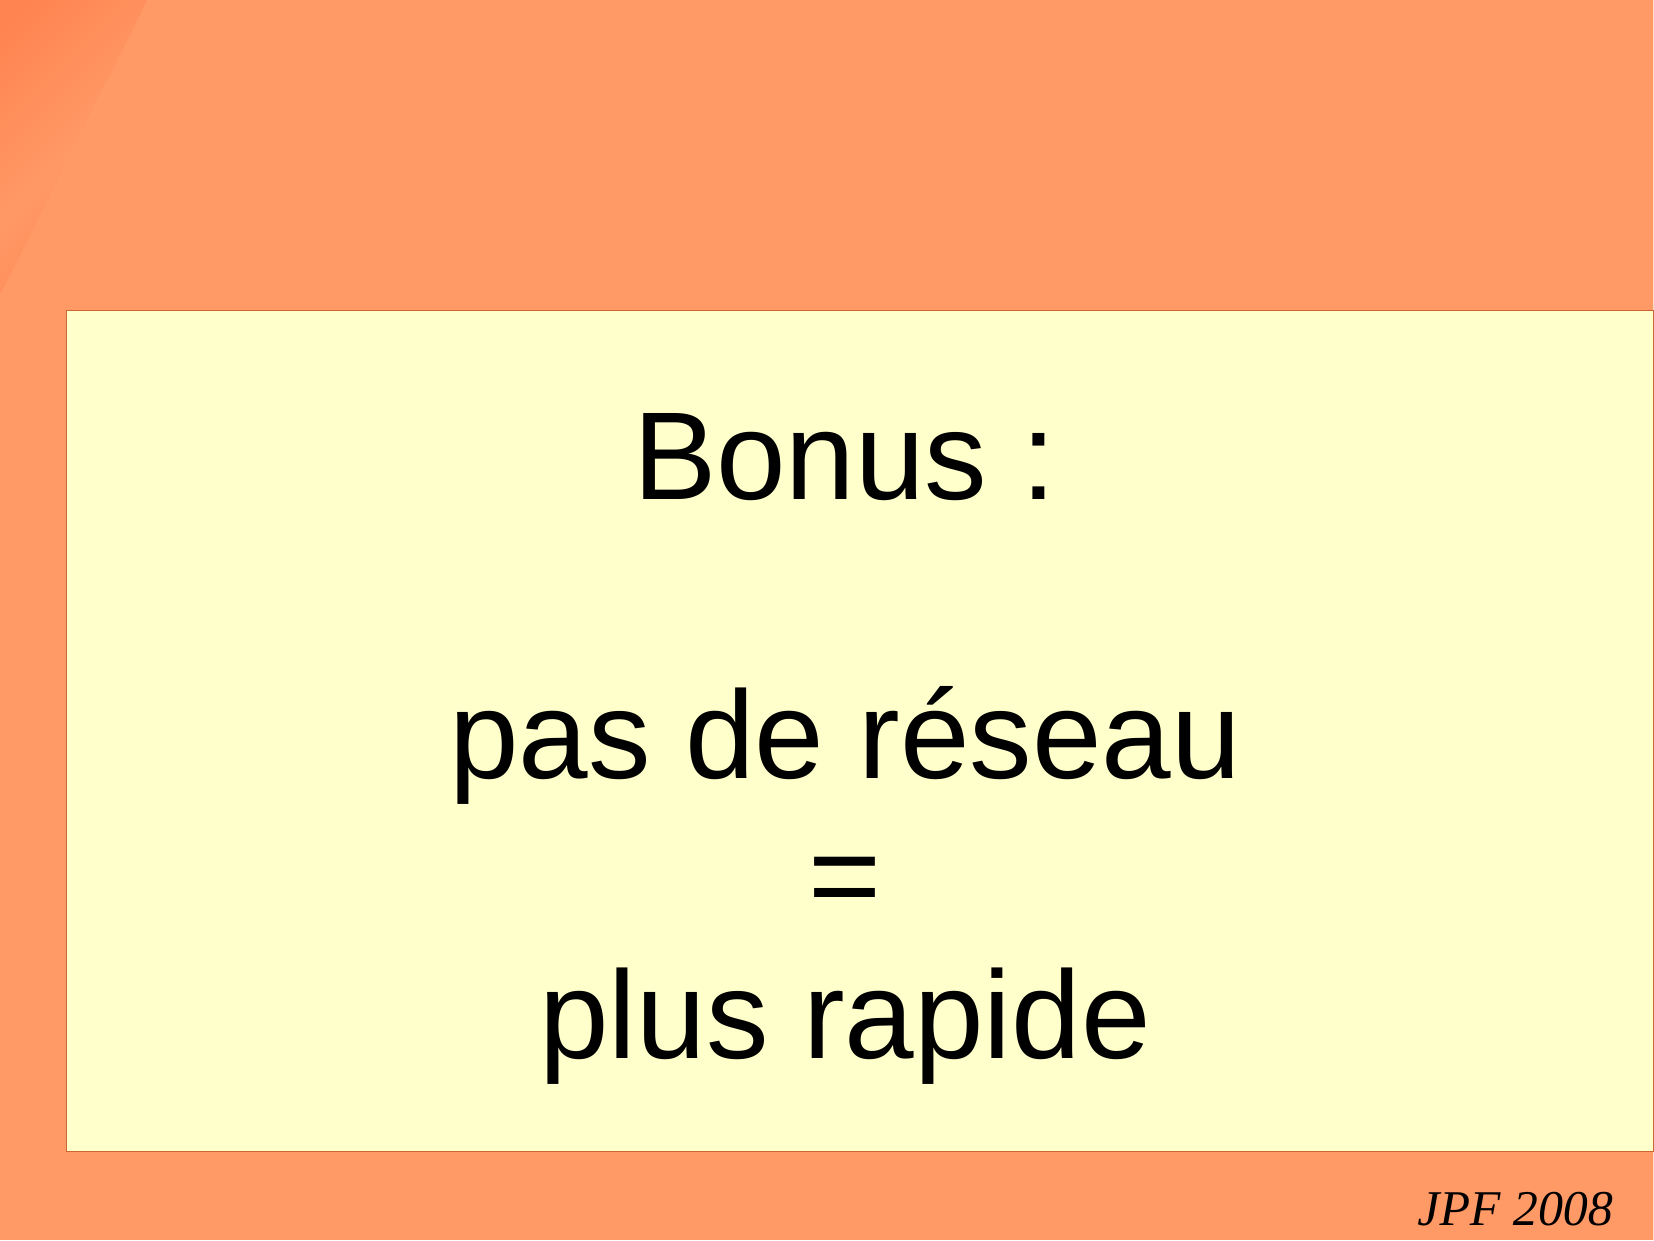

# Bonus :
pas de réseau
=
plus rapide